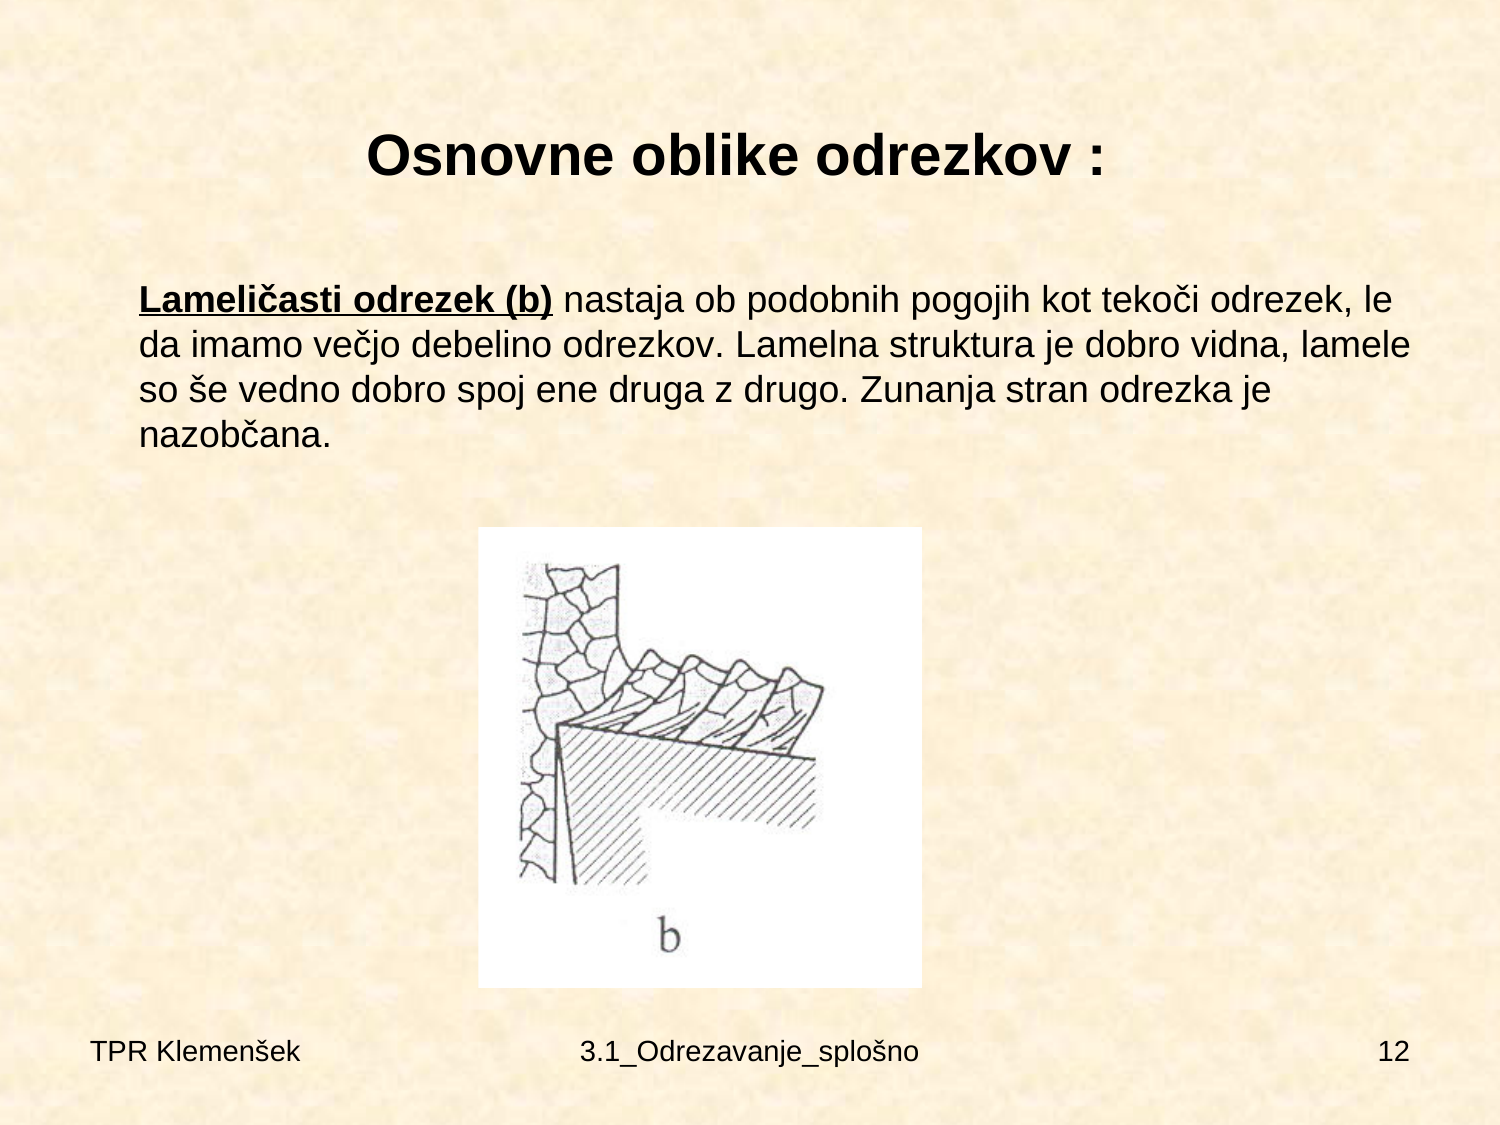

# Osnovne oblike odrezkov :
Lameličasti odrezek (b) nastaja ob podobnih pogojih kot tekoči odrezek, le da imamo večjo debelino odrezkov. Lamelna struktura je dobro vidna, lamele so še vedno dobro spoj ene druga z drugo. Zunanja stran odrezka je nazobčana.
TPR Klemenšek
3.1_Odrezavanje_splošno
10